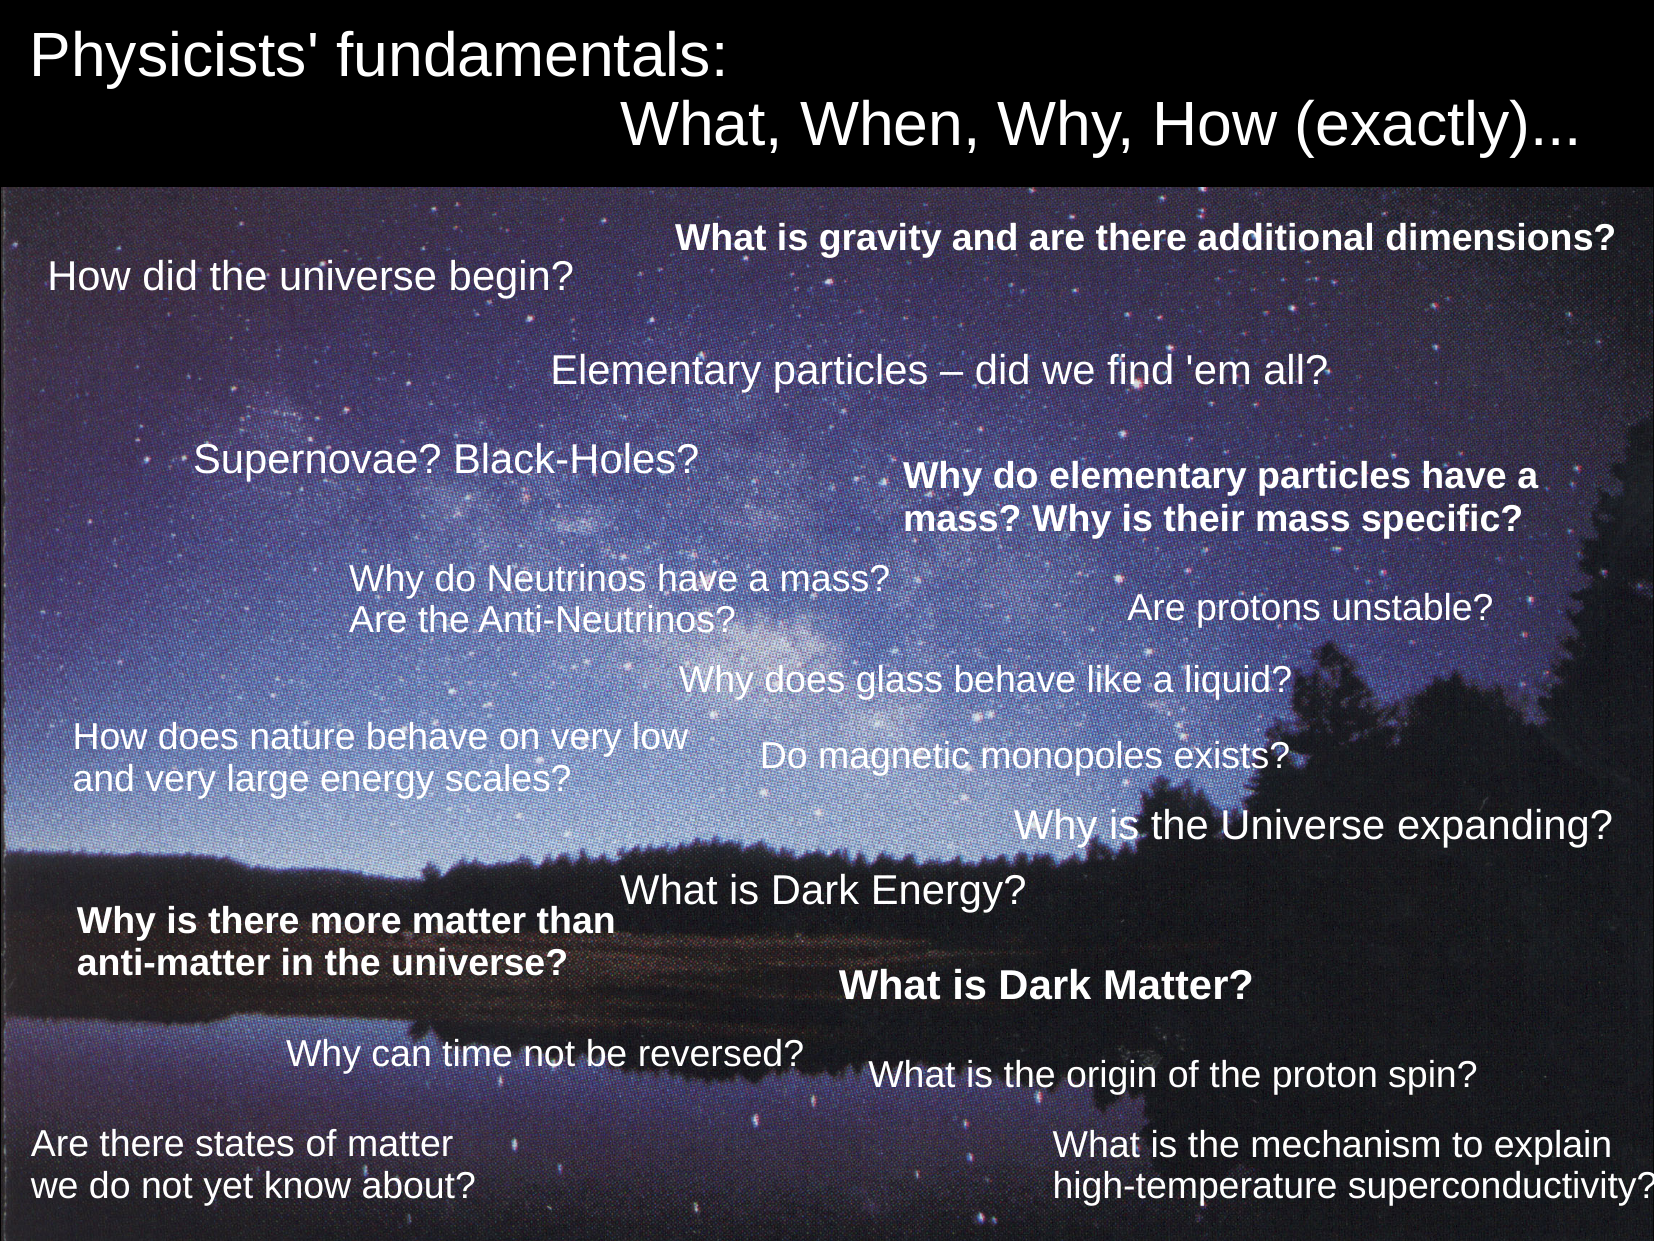

Physicists' fundamentals:
								What, When, Why, How (exactly)...
What is gravity and are there additional dimensions?
How did the universe begin?
Elementary particles – did we find 'em all?
Supernovae? Black-Holes?
Why do elementary particles have a mass? Why is their mass specific?
Why do Neutrinos have a mass? Are the Anti-Neutrinos?
Are protons unstable?
Why does glass behave like a liquid?
How does nature behave on very low and very large energy scales?
Do magnetic monopoles exists?
Why is the Universe expanding?
What is Dark Energy?
Why is there more matter than anti-matter in the universe?
What is Dark Matter?
Why can time not be reversed?
What is the origin of the proton spin?
Are there states of matter we do not yet know about?
What is the mechanism to explain high-temperature superconductivity?